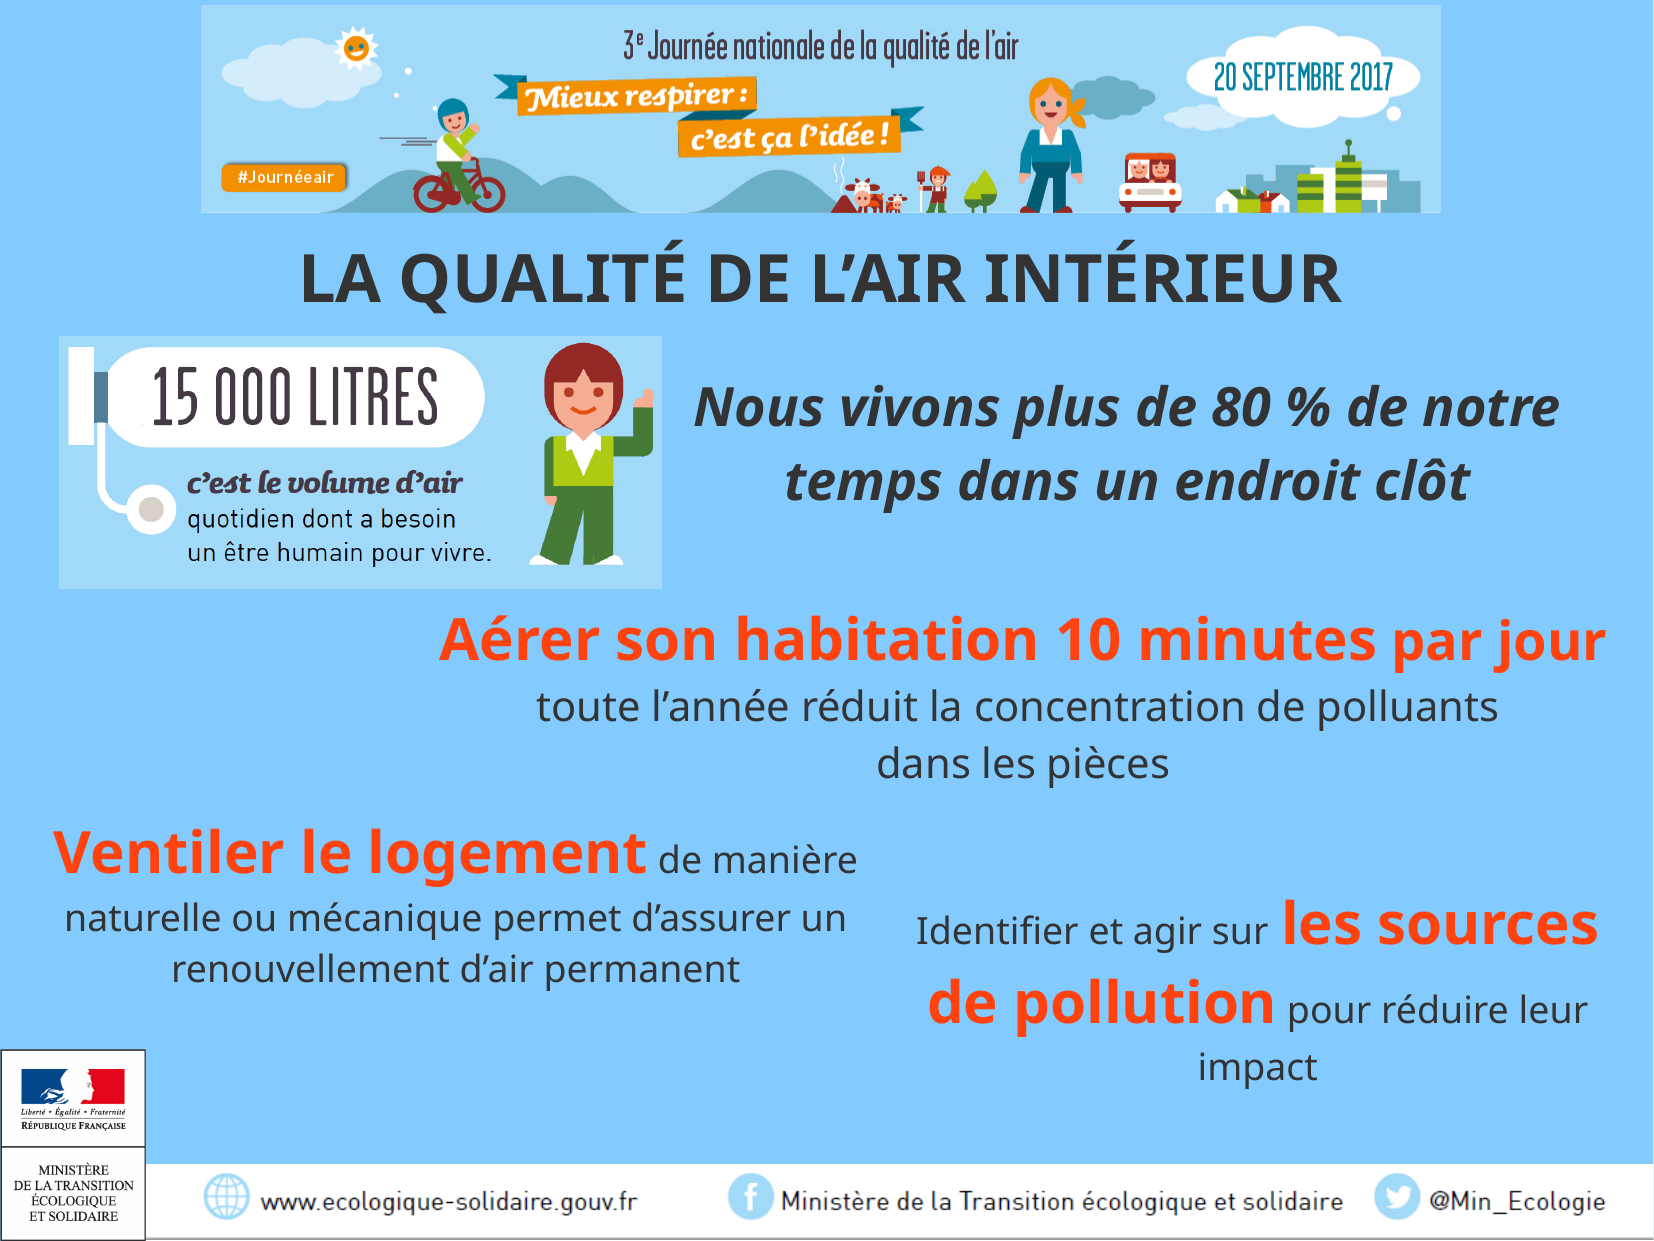

LA QUALITÉ DE L’AIR INTÉRIEUR
#
Nous vivons plus de 80 % de notre temps dans un endroit clôt
Aérer son habitation 10 minutes par jour toute l’année réduit la concentration de polluants
dans les pièces
Ventiler le logement de manière naturelle ou mécanique permet d’assurer un renouvellement d’air permanent
Identifier et agir sur les sources de pollution pour réduire leur impact